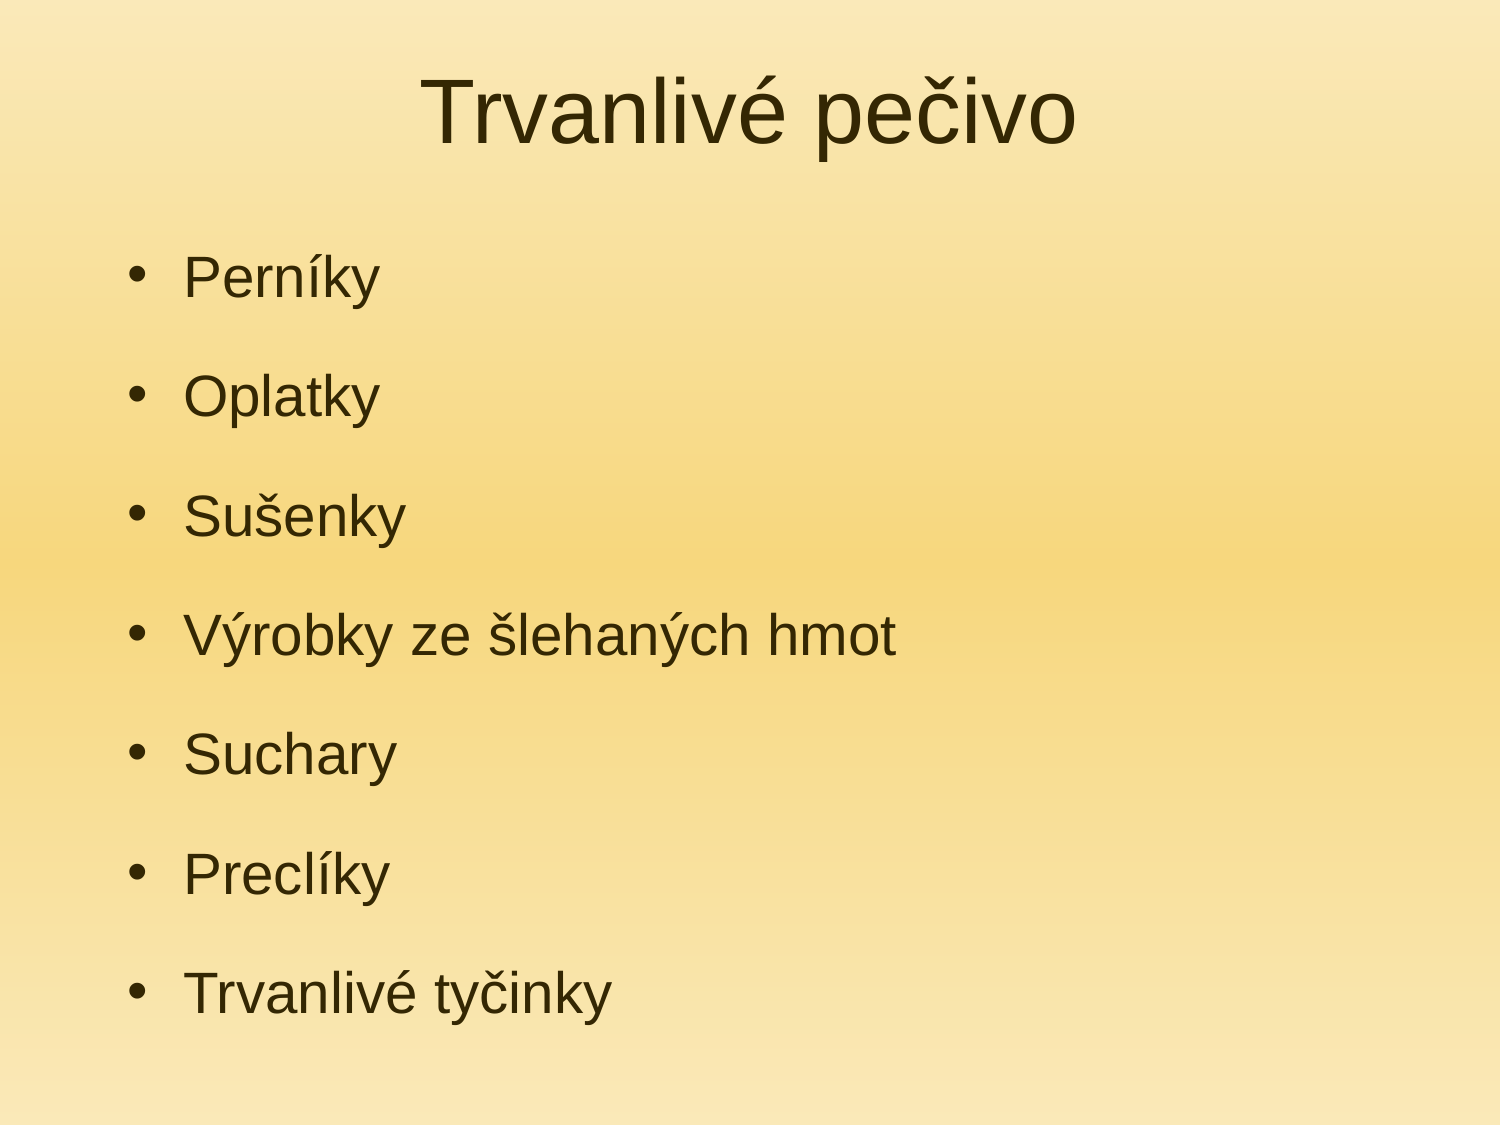

# Trvanlivé pečivo
Perníky
Oplatky
Sušenky
Výrobky ze šlehaných hmot
Suchary
Preclíky
Trvanlivé tyčinky